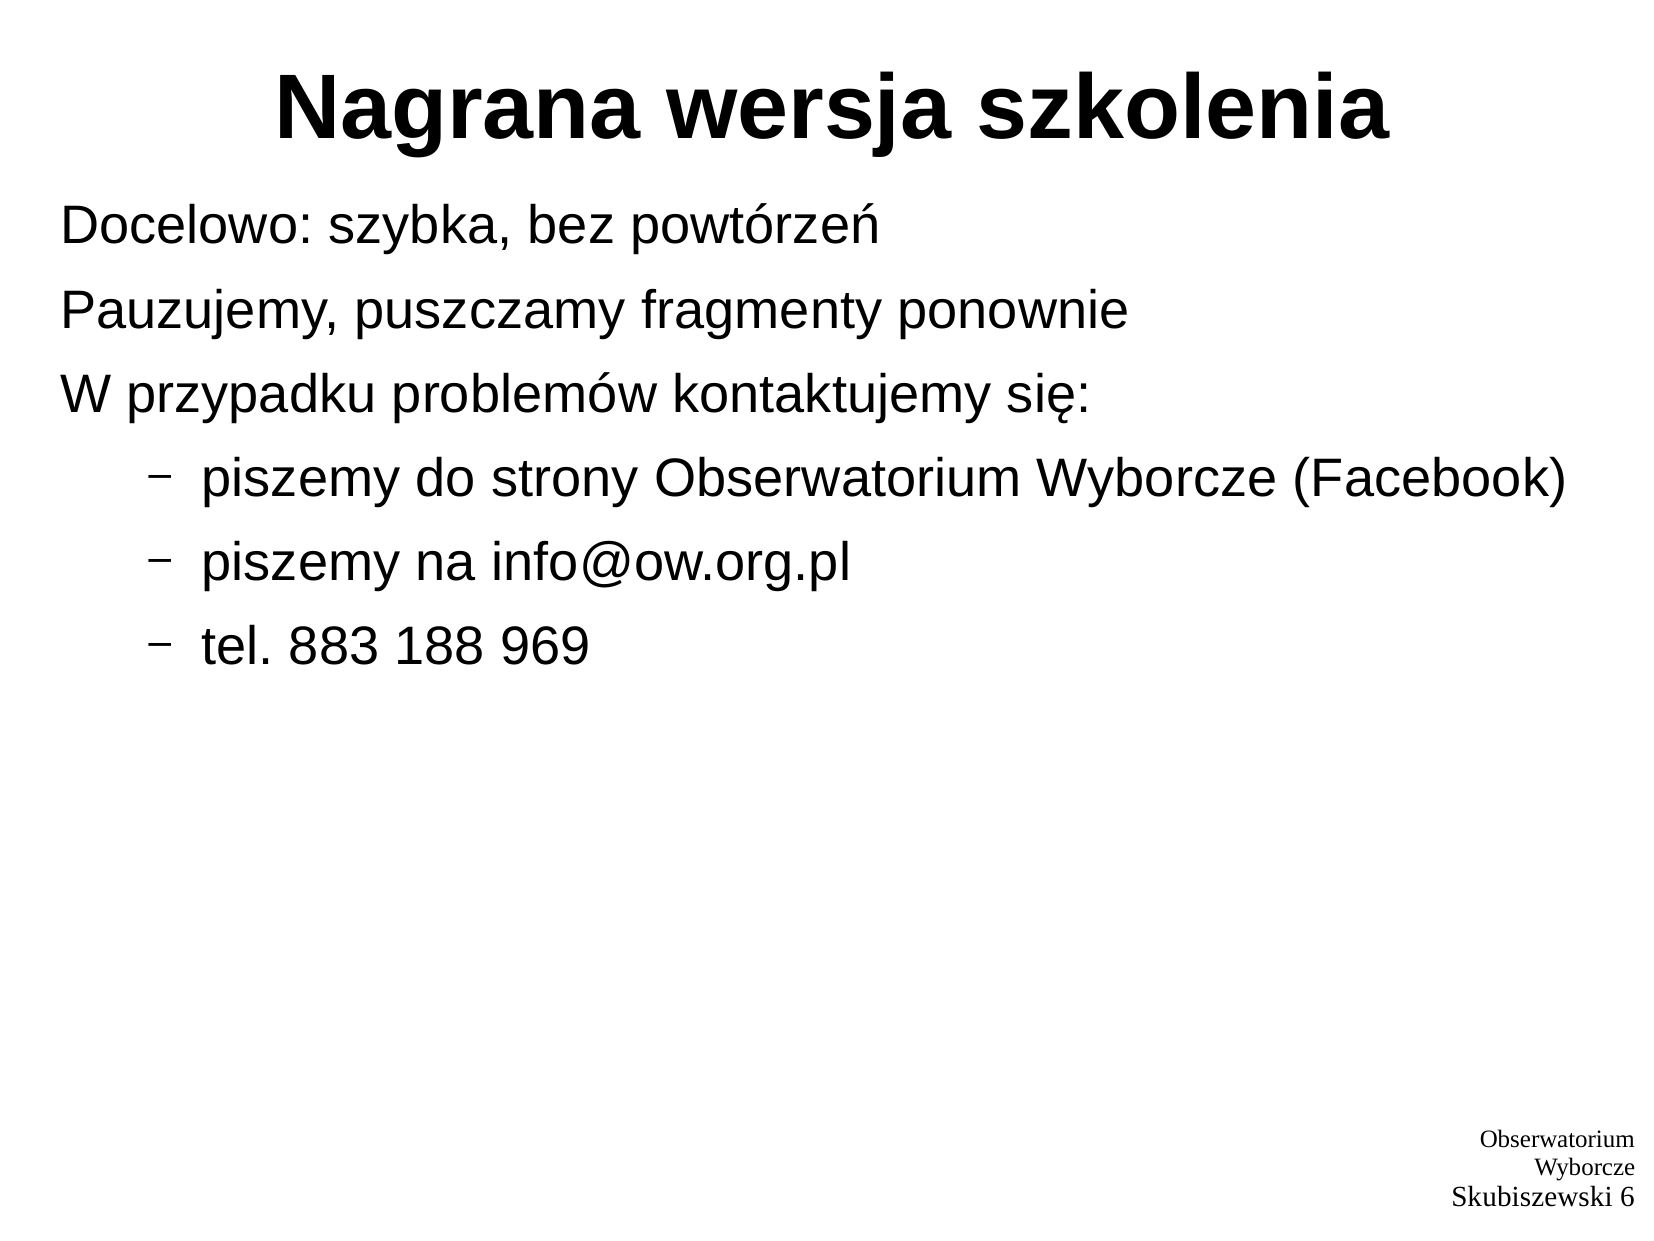

# Nagrana wersja szkolenia
Docelowo: szybka, bez powtórzeń
Pauzujemy, puszczamy fragmenty ponownie
W przypadku problemów kontaktujemy się:
piszemy do strony Obserwatorium Wyborcze (Facebook)
piszemy na info@ow.org.pl
tel. 883 188 969
6